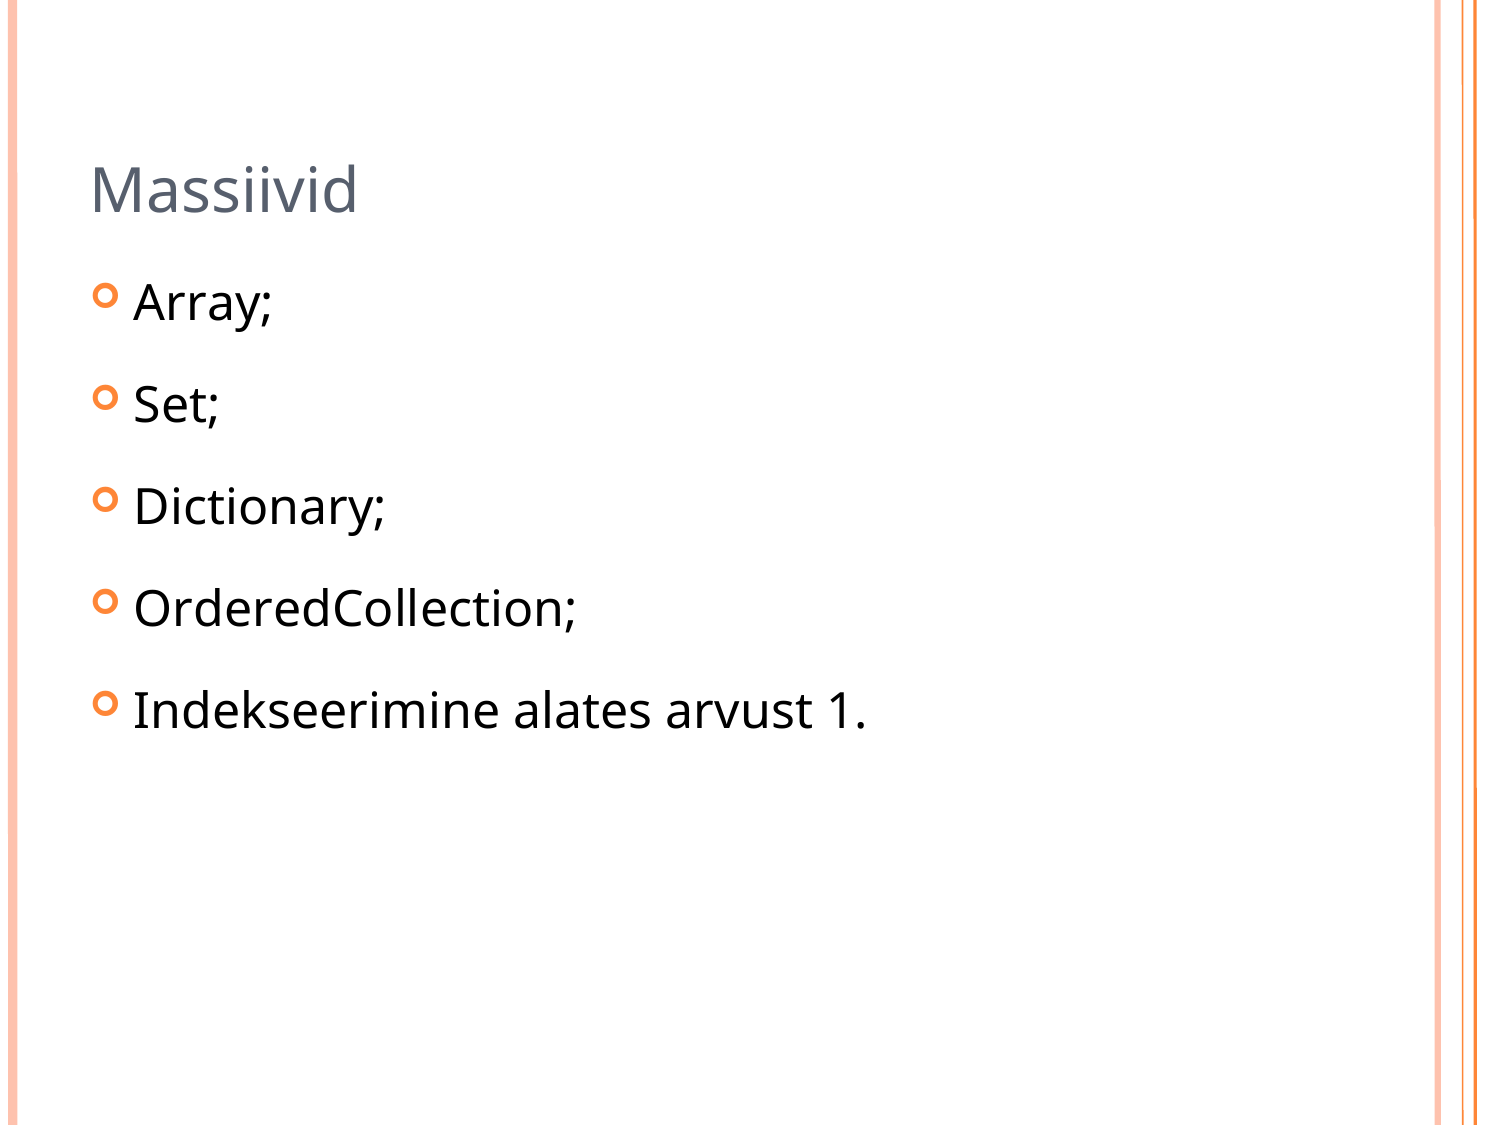

# Massiivid
Array;
Set;
Dictionary;
OrderedCollection;
Indekseerimine alates arvust 1.